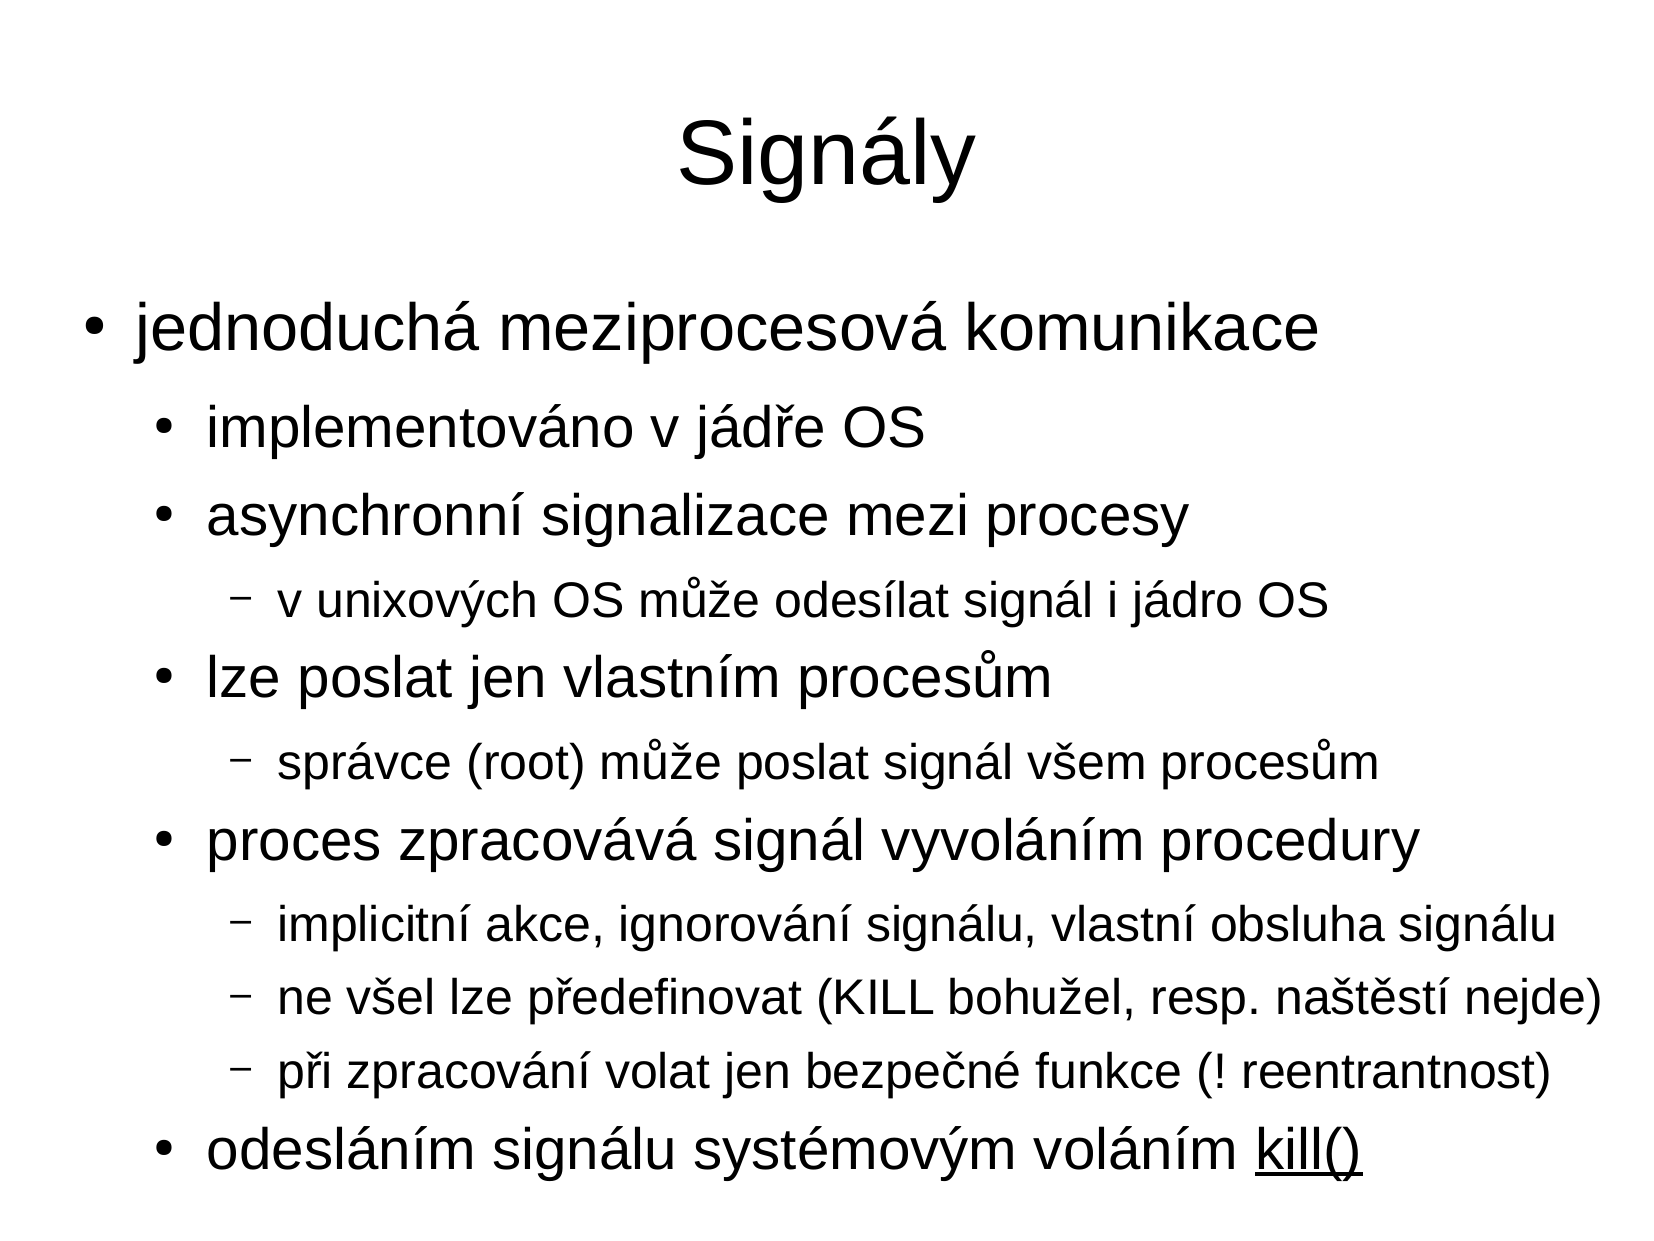

# Signály
jednoduchá meziprocesová komunikace
implementováno v jádře OS
asynchronní signalizace mezi procesy
v unixových OS může odesílat signál i jádro OS
lze poslat jen vlastním procesům
správce (root) může poslat signál všem procesům
proces zpracovává signál vyvoláním procedury
implicitní akce, ignorování signálu, vlastní obsluha signálu
ne všel lze předefinovat (KILL bohužel, resp. naštěstí nejde)
při zpracování volat jen bezpečné funkce (! reentrantnost)
odesláním signálu systémovým voláním kill()